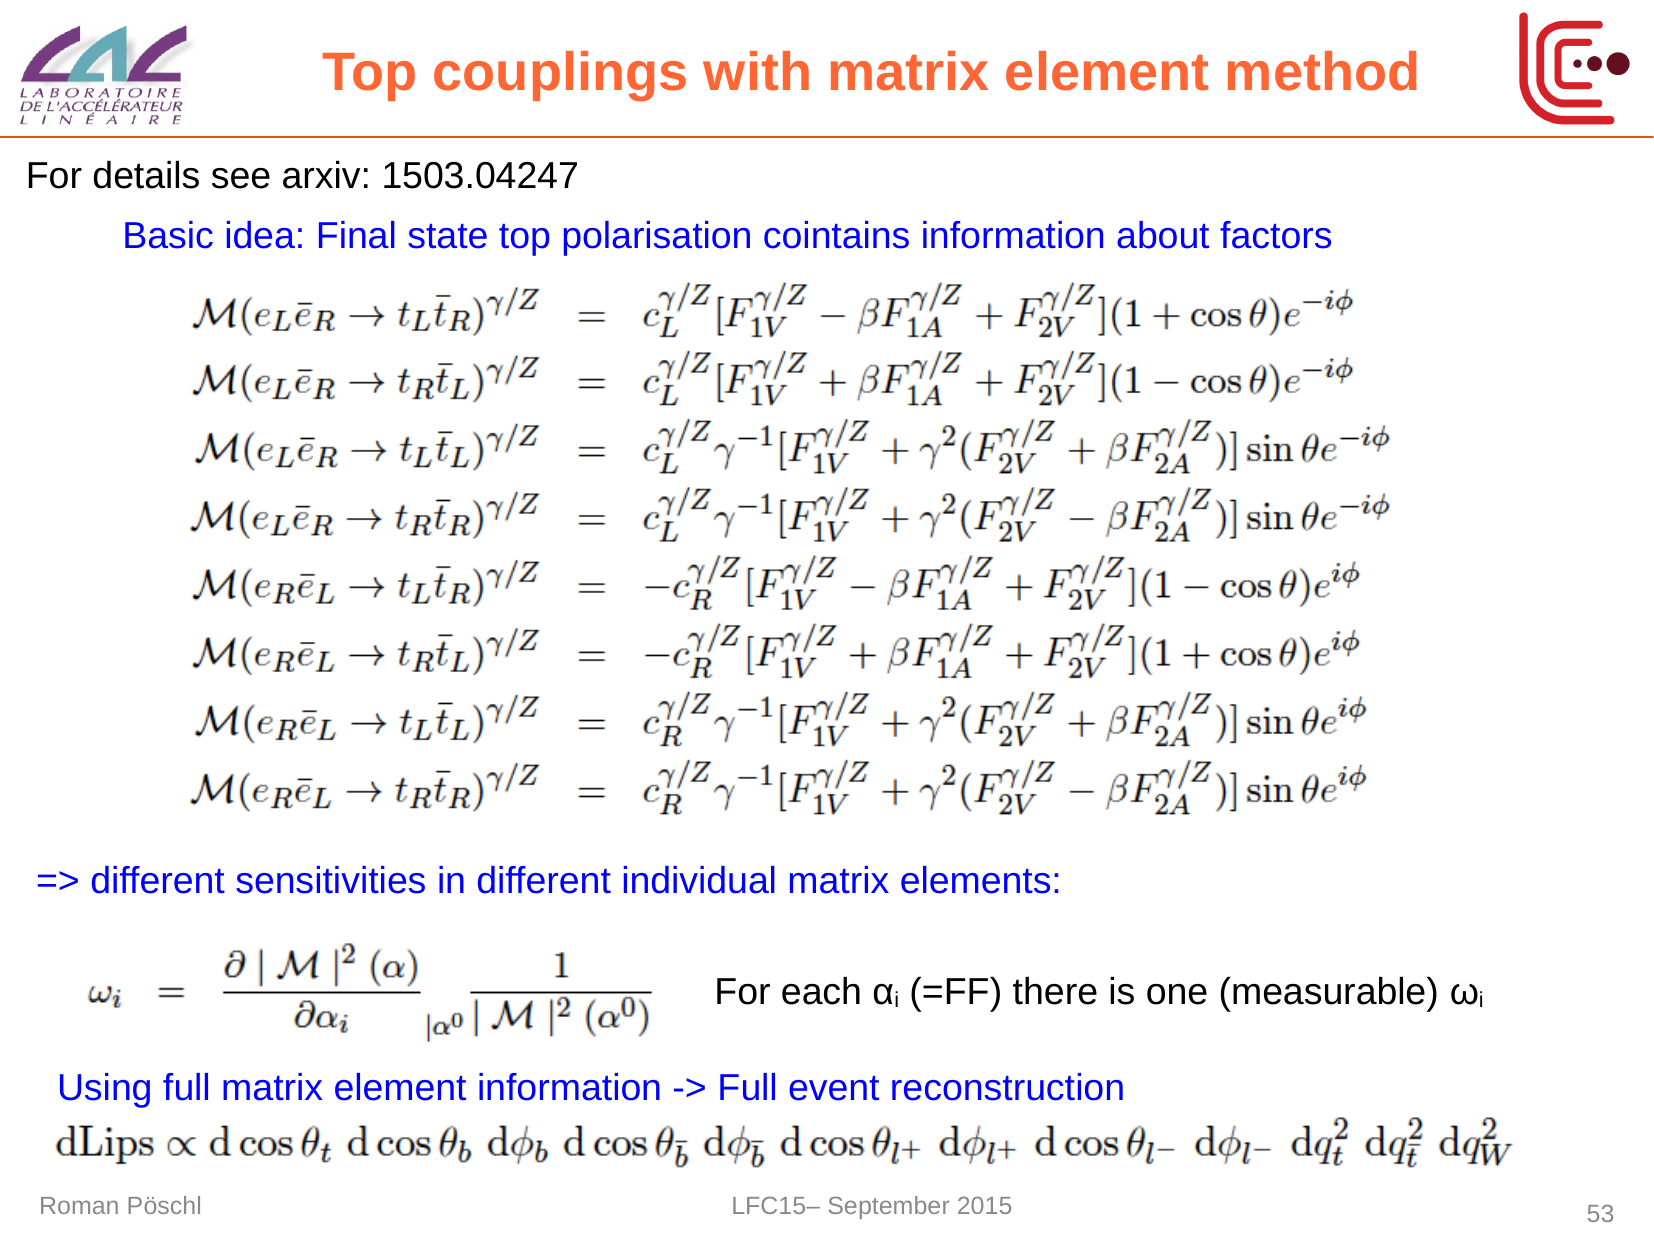

# Top couplings with matrix element method
For details see arxiv: 1503.04247
Basic idea: Final state top polarisation cointains information about factors
=> different sensitivities in different individual matrix elements:
For each αi (=FF) there is one (measurable) ωi
Using full matrix element information -> Full event reconstruction